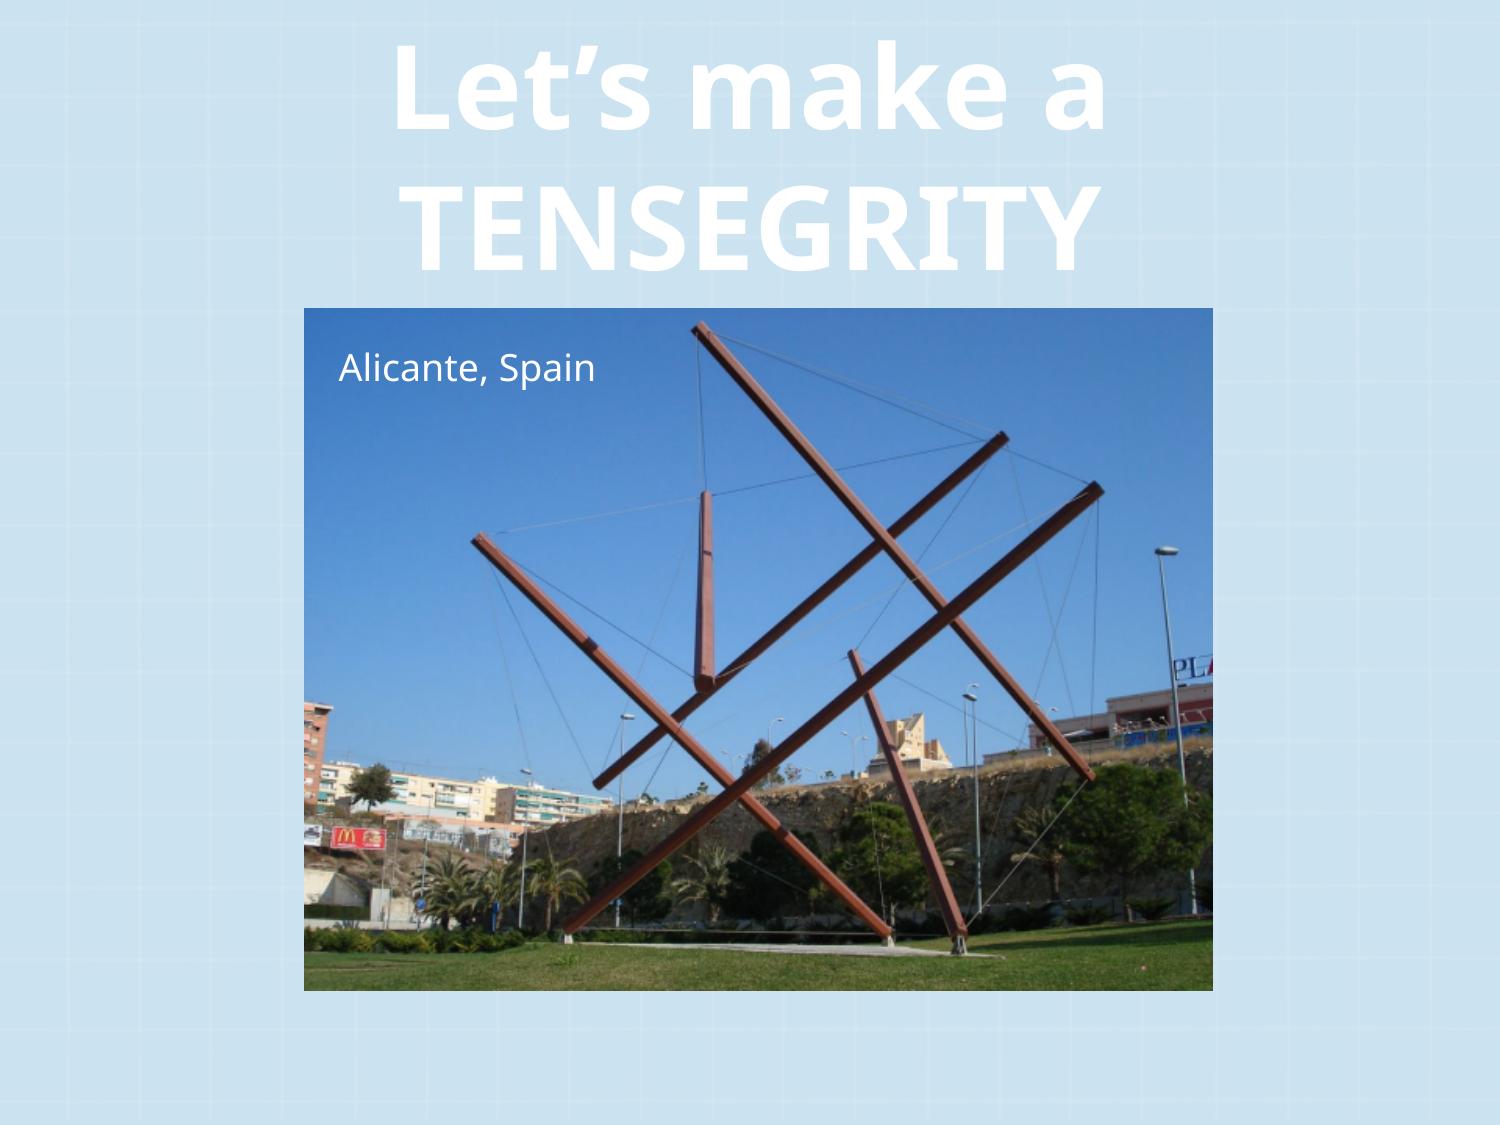

# Let’s make a TENSEGRITY
Alicante, Spain